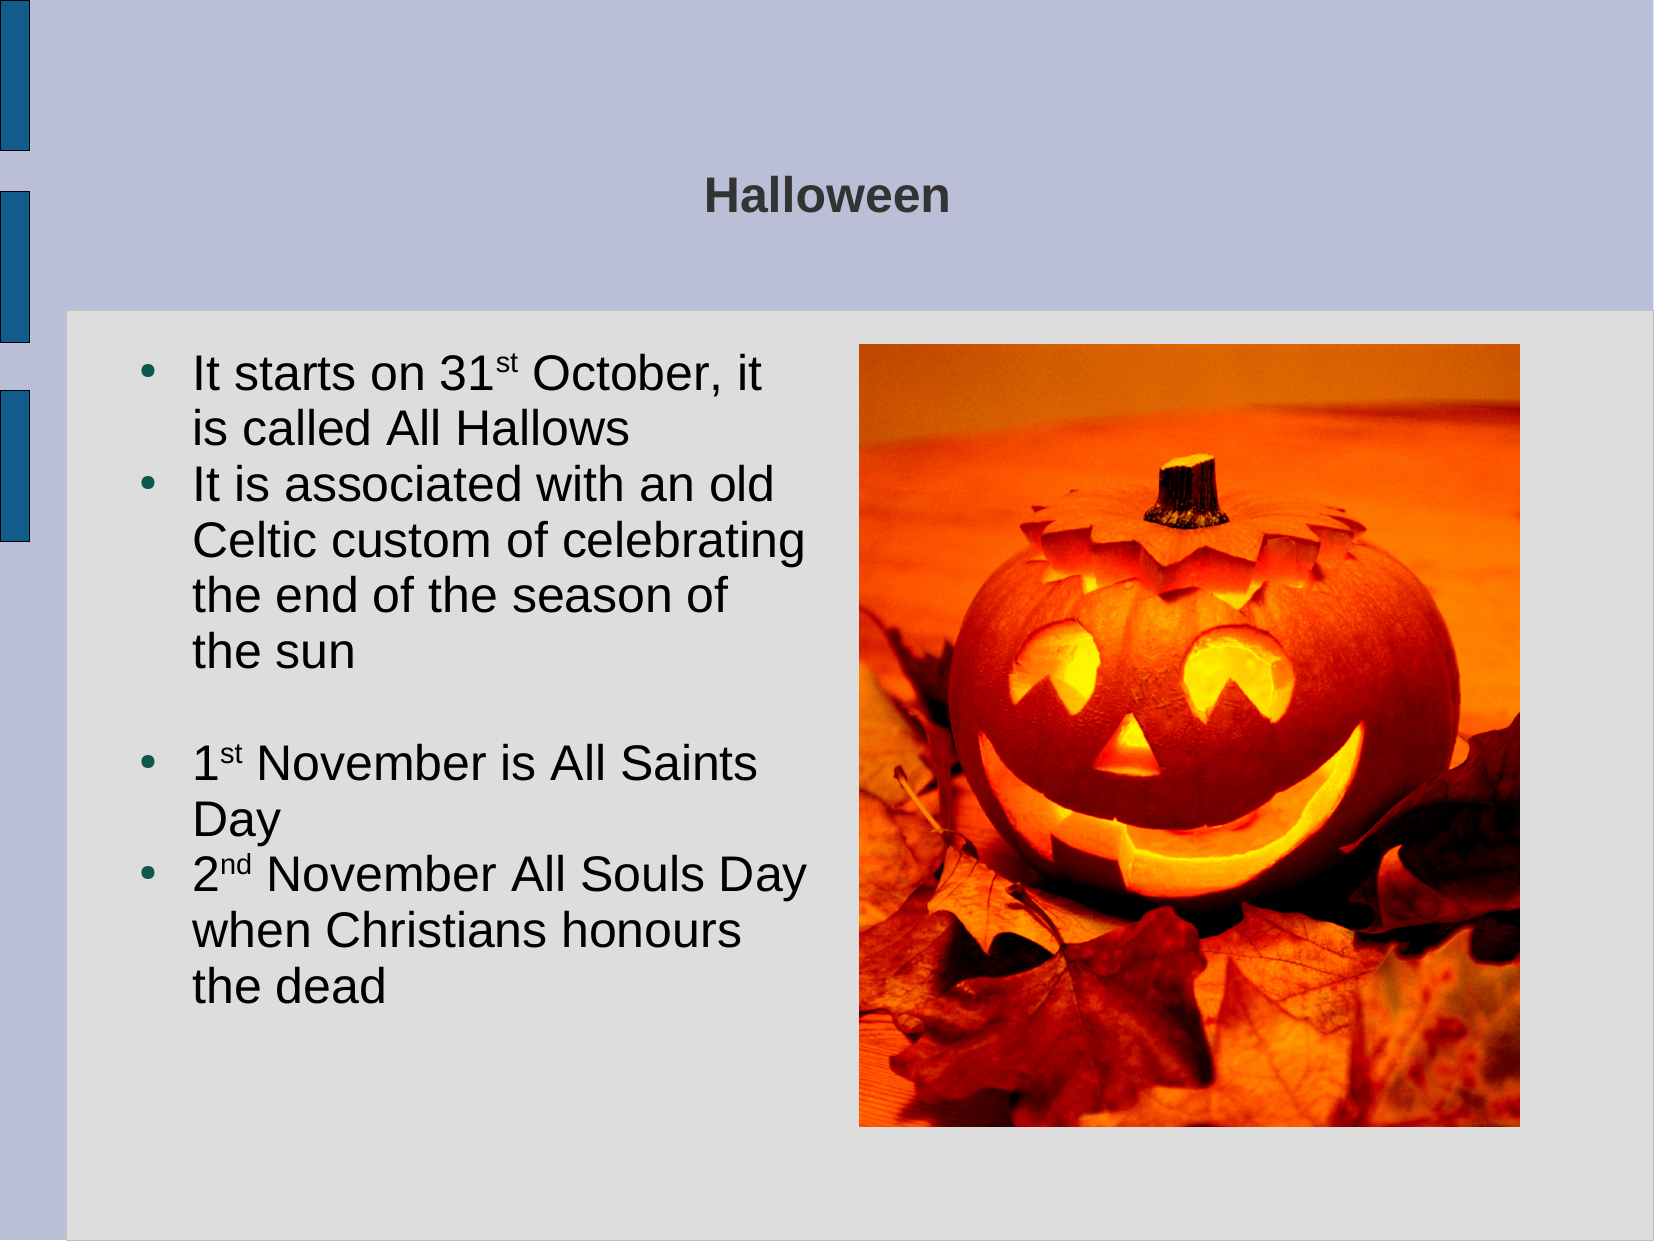

# Halloween
It starts on 31st October, it is called All Hallows
It is associated with an old Celtic custom of celebrating the end of the season of the sun
1st November is All Saints Day
2nd November All Souls Day when Christians honours the dead